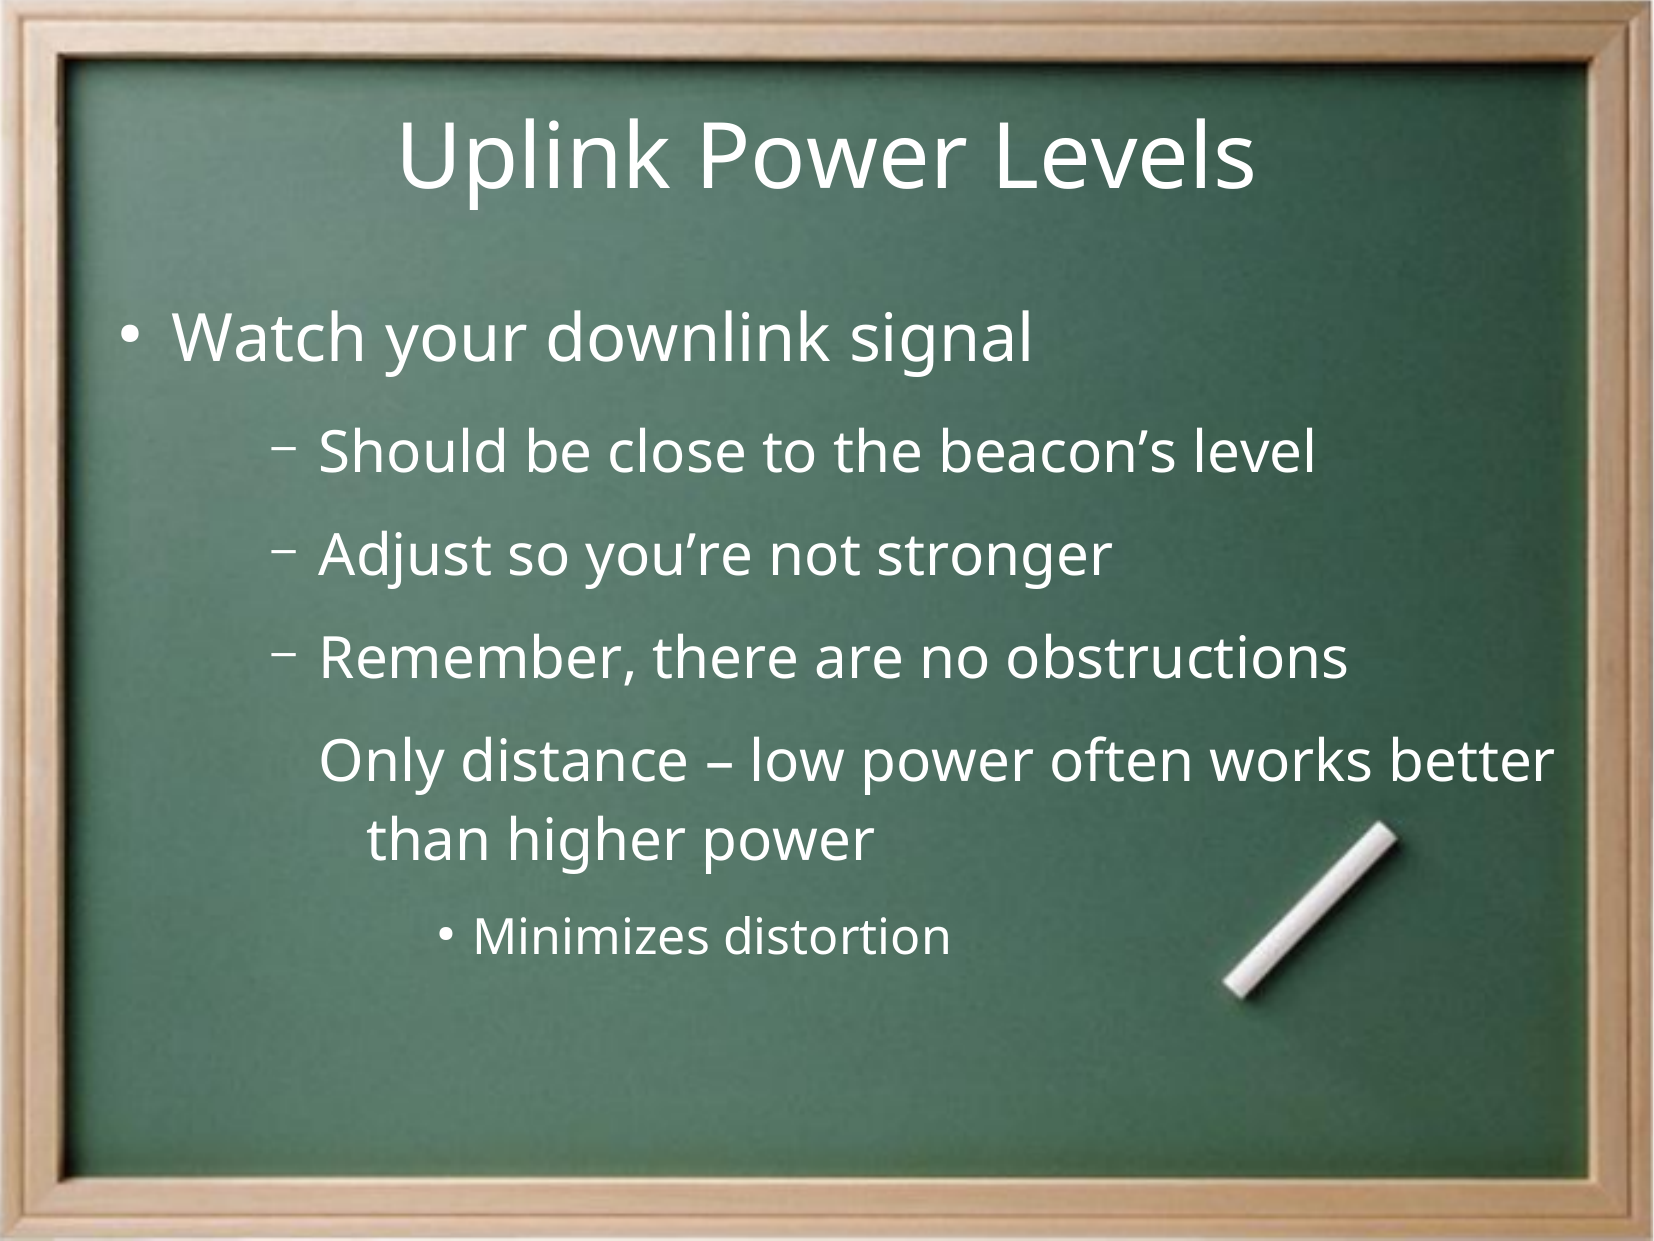

# Uplink Power Levels
Watch your downlink signal
Should be close to the beacon’s level
Adjust so you’re not stronger
Remember, there are no obstructions
Only distance – low power often works better than higher power
Minimizes distortion